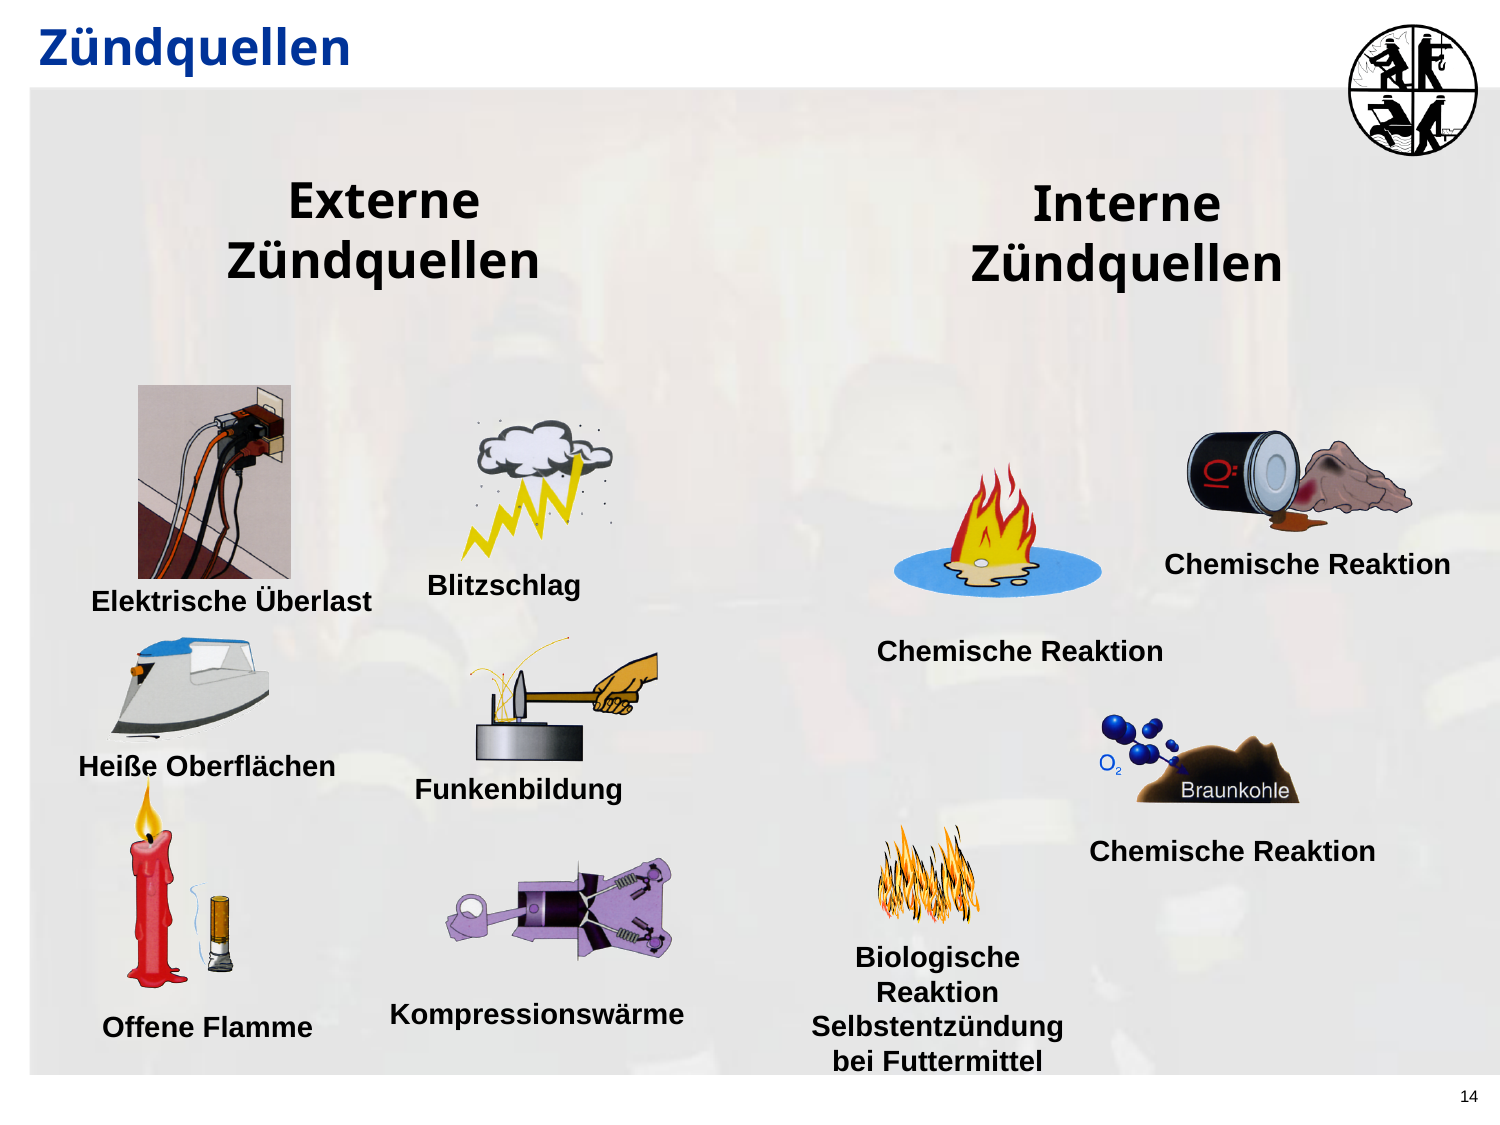

# Zündquellen
Externe Zündquellen
Interne Zündquellen
Elektrische Überlast
Blitzschlag
Heiße Oberflächen
Funkenbildung
Offene Flamme
Kompressionswärme
Chemische Reaktion
Chemische Reaktion
Chemische Reaktion
Biologische Reaktion
Selbstentzündung bei Futtermittel